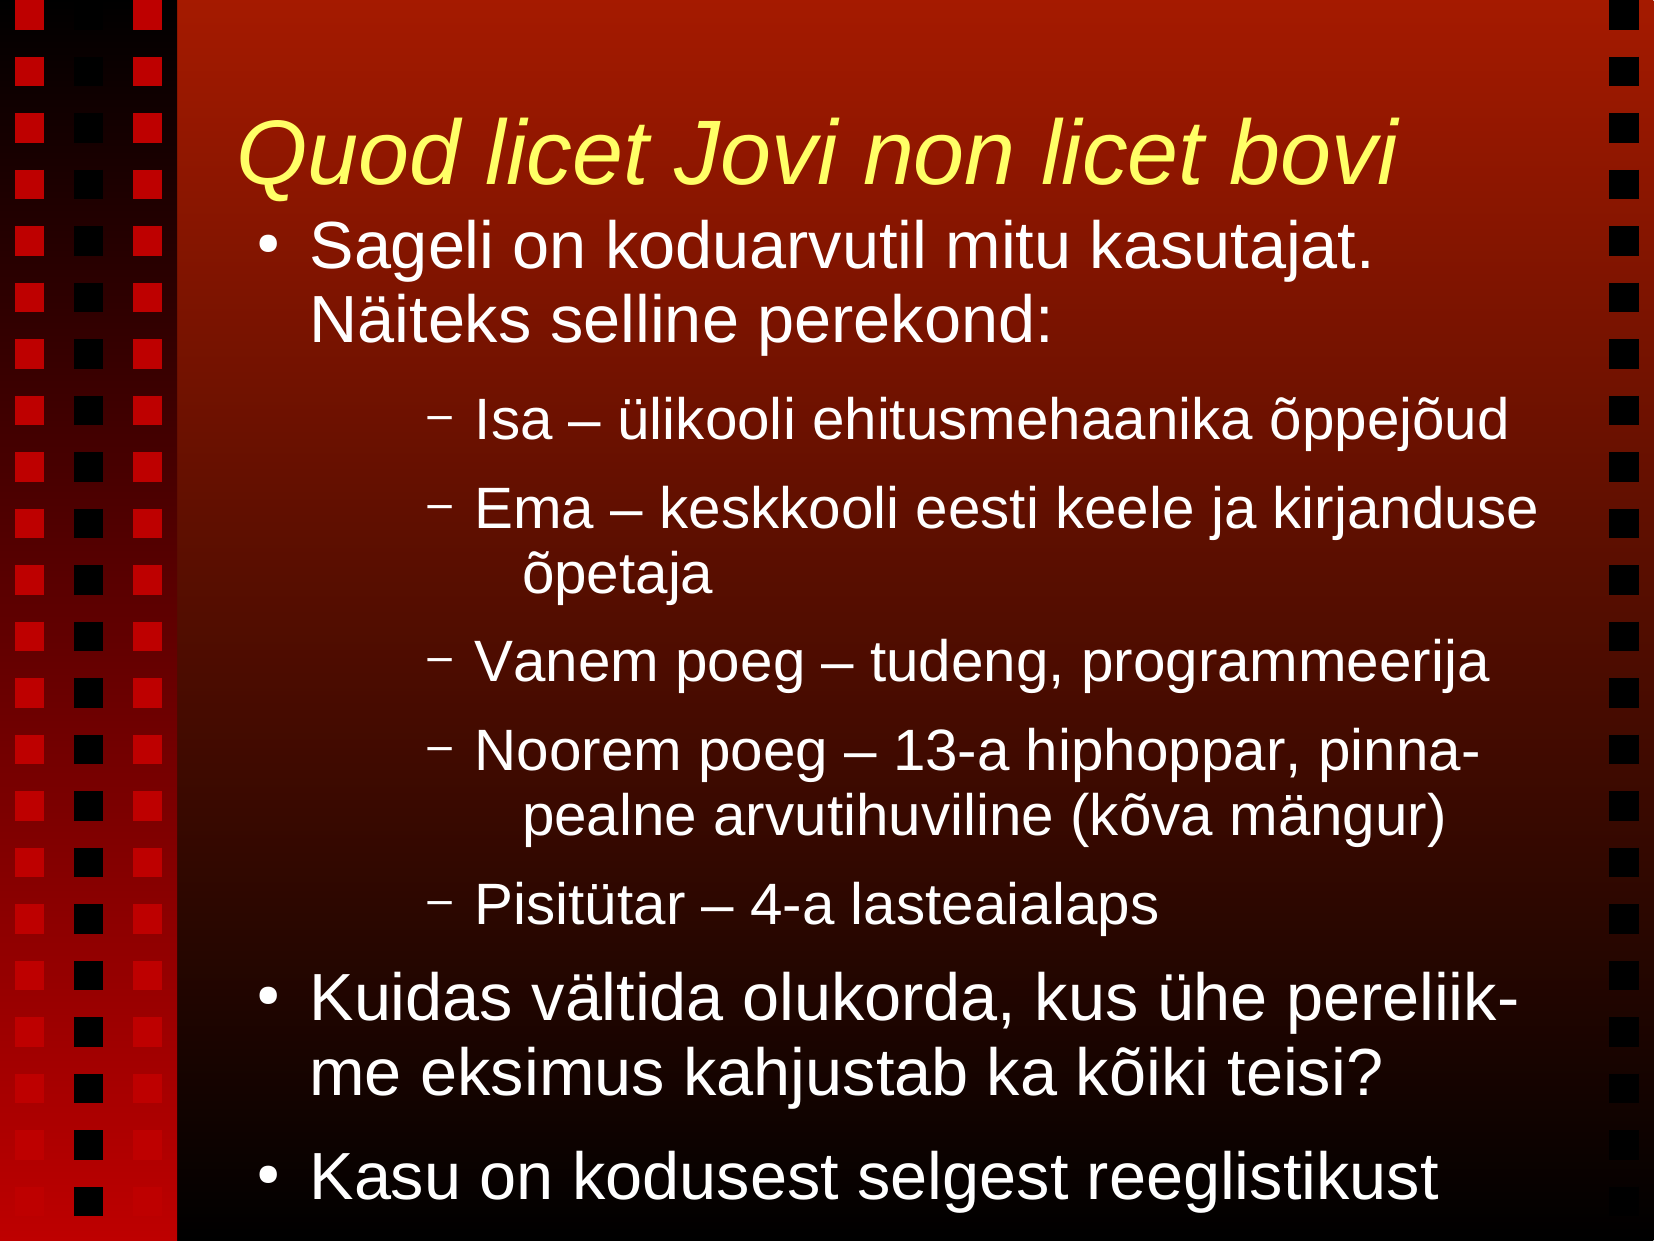

# Quod licet Jovi non licet bovi
Sageli on koduarvutil mitu kasutajat. Näiteks selline perekond:
Isa – ülikooli ehitusmehaanika õppejõud
Ema – keskkooli eesti keele ja kirjanduse õpetaja
Vanem poeg – tudeng, programmeerija
Noorem poeg – 13-a hiphoppar, pinna-pealne arvutihuviline (kõva mängur)
Pisitütar – 4-a lasteaialaps
Kuidas vältida olukorda, kus ühe pereliik-me eksimus kahjustab ka kõiki teisi?
Kasu on kodusest selgest reeglistikust